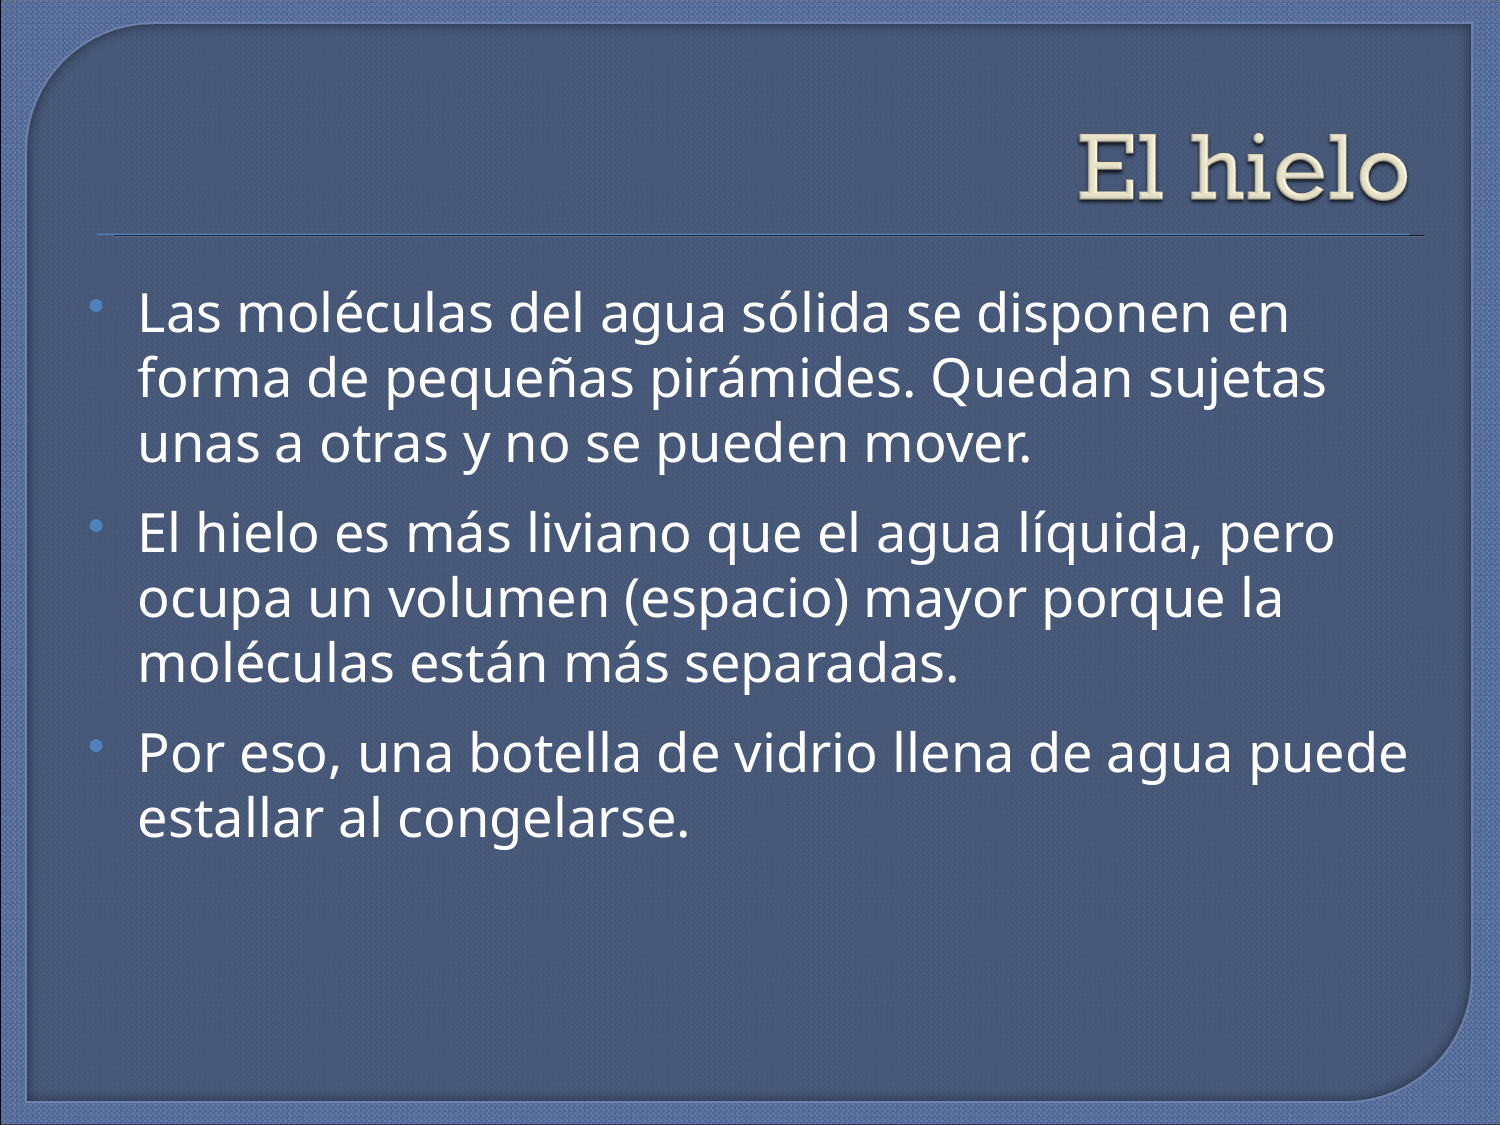

# Las moléculas del agua sólida se disponen en forma de pequeñas pirámides. Quedan sujetas unas a otras y no se pueden mover.
El hielo es más liviano que el agua líquida, pero ocupa un volumen (espacio) mayor porque la moléculas están más separadas.
Por eso, una botella de vidrio llena de agua puede estallar al congelarse.